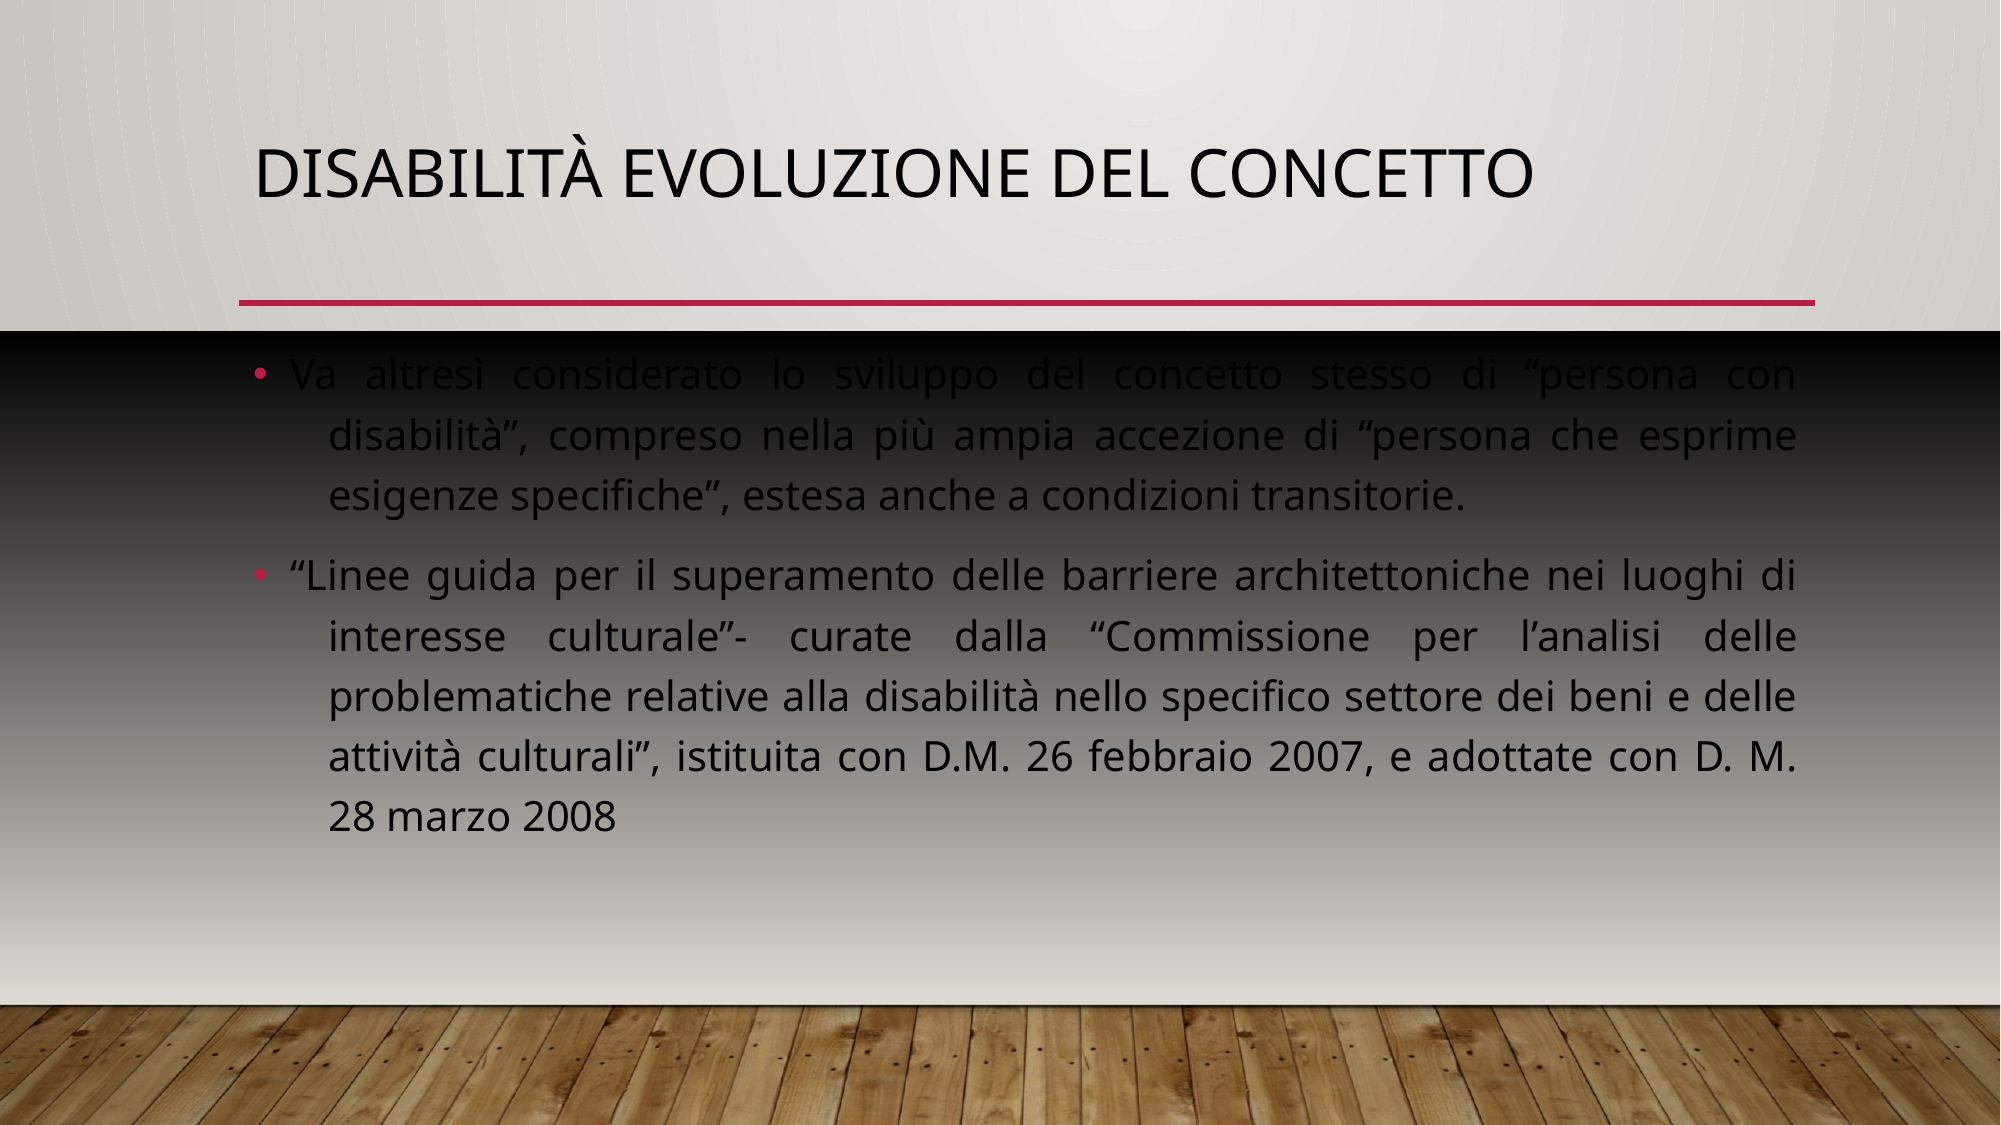

# Disabilità evoluzione del concetto
Va altresì considerato lo sviluppo del concetto stesso di “persona con disabilità”, compreso nella più ampia accezione di “persona che esprime esigenze specifiche”, estesa anche a condizioni transitorie.
“Linee guida per il superamento delle barriere architettoniche nei luoghi di interesse culturale”- curate dalla “Commissione per l’analisi delle problematiche relative alla disabilità nello specifico settore dei beni e delle attività culturali”, istituita con D.M. 26 febbraio 2007, e adottate con D. M. 28 marzo 2008